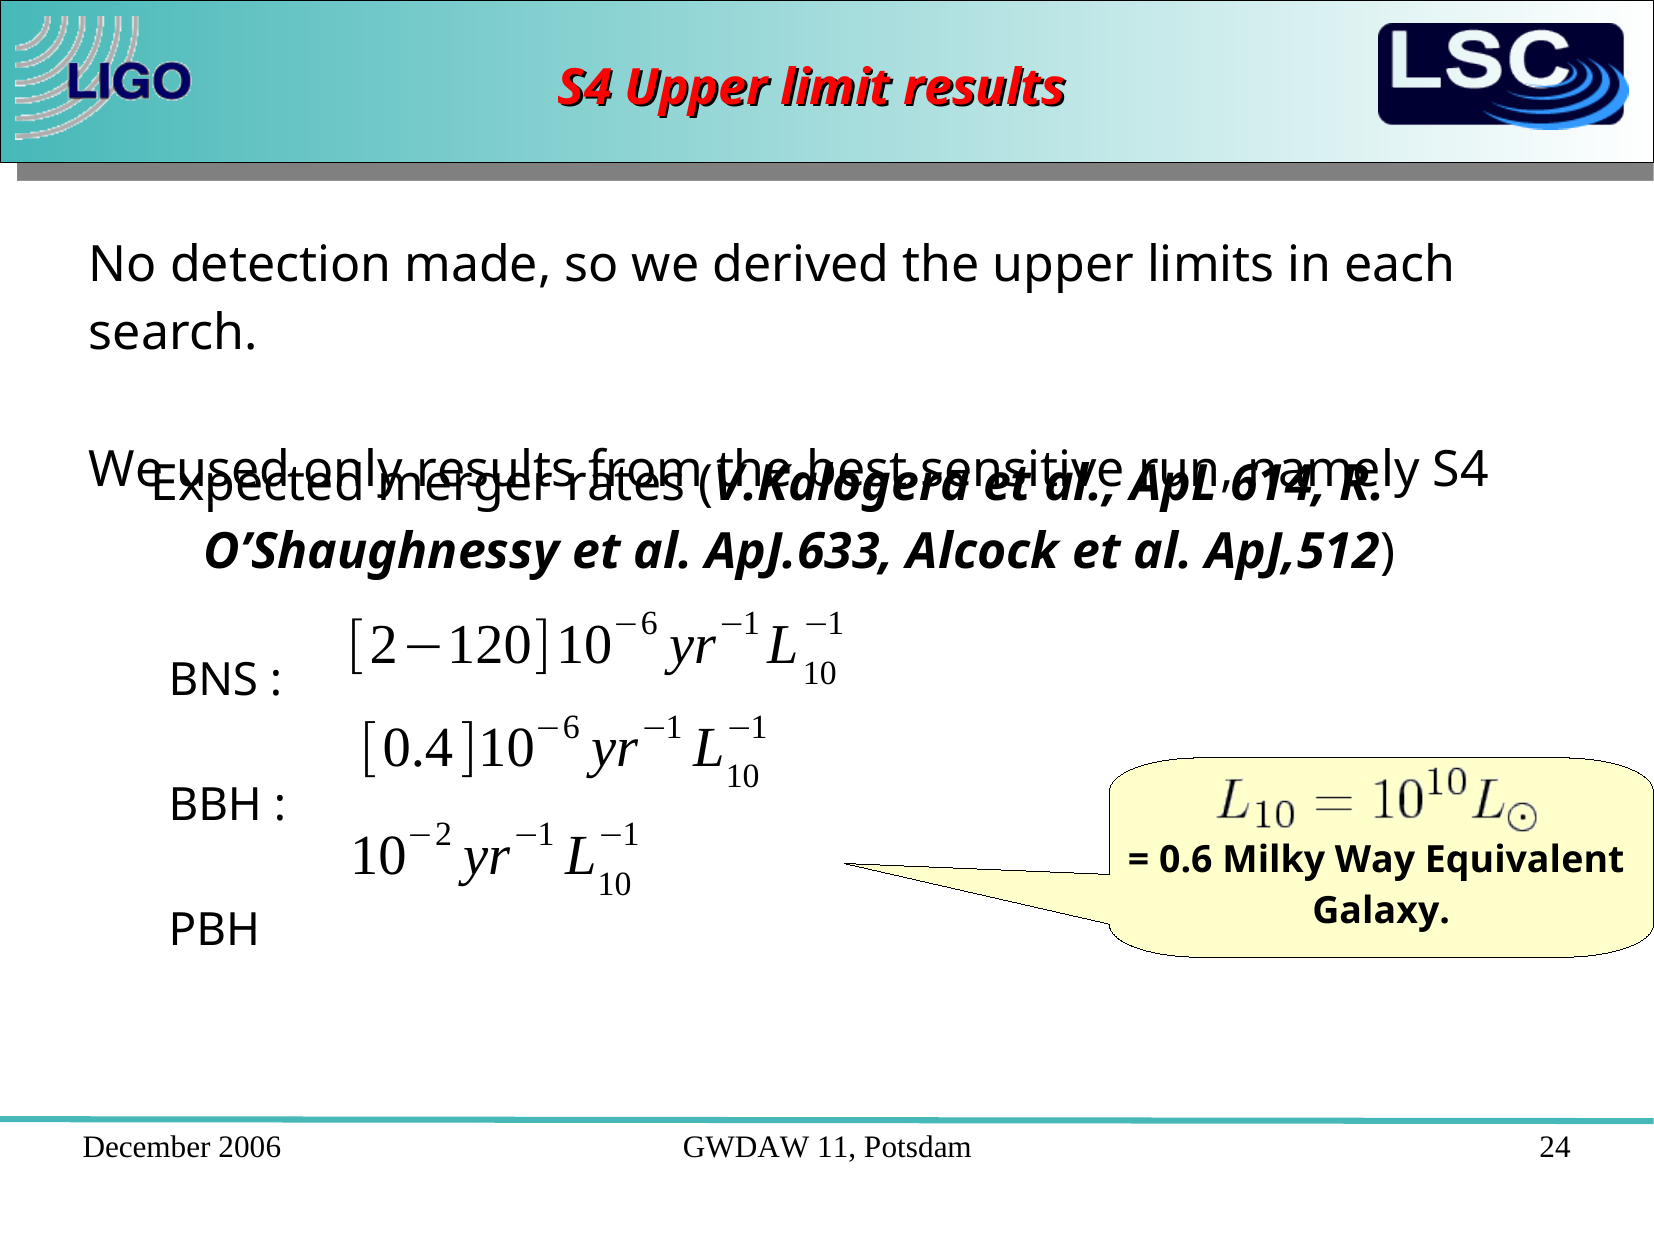

S4 Upper limit results
No detection made, so we derived the upper limits in each search.
We used only results from the best sensitive run, namely S4
Expected merger rates (V.Kalogera et al., ApL 614, R. O’Shaughnessy et al. ApJ.633, Alcock et al. ApJ,512)
BNS :
BBH :
PBH
= 0.6 Milky Way Equivalent
Galaxy.
24